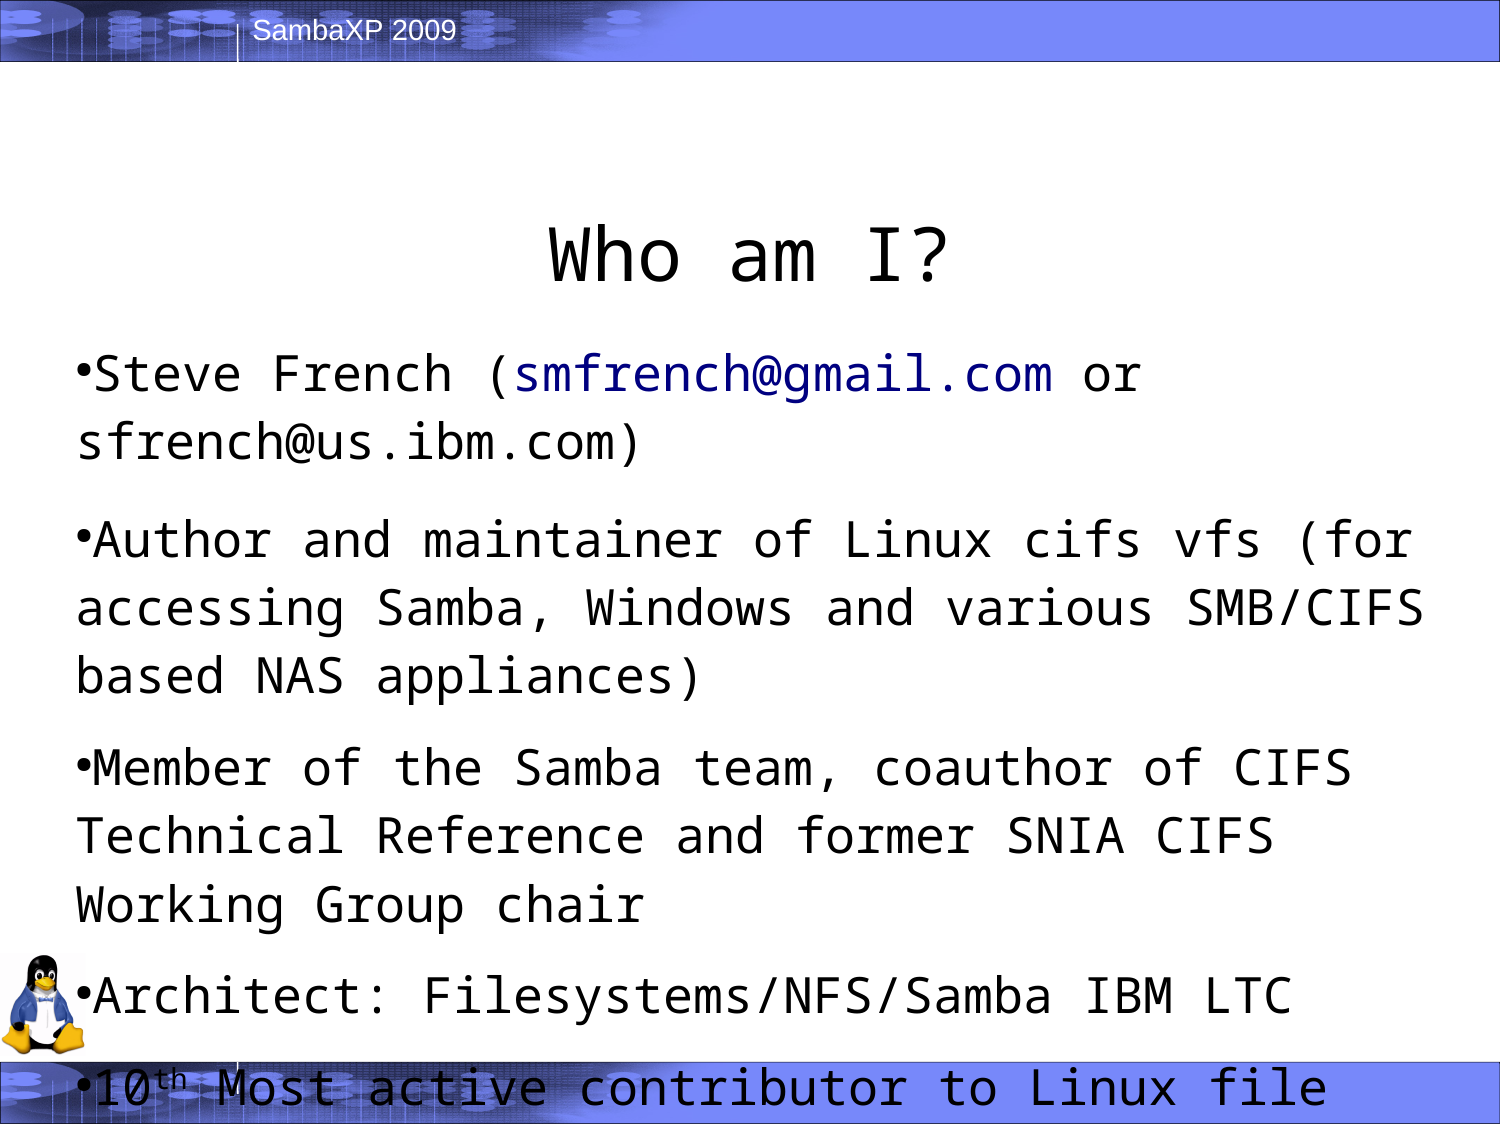

# Who am I?
Steve French (smfrench@gmail.com or sfrench@us.ibm.com)
Author and maintainer of Linux cifs vfs (for accessing Samba, Windows and various SMB/CIFS based NAS appliances)
Member of the Samba team, coauthor of CIFS Technical Reference and former SNIA CIFS Working Group chair
Architect: Filesystems/NFS/Samba IBM LTC
10th Most active contributor to Linux file systems overall last year